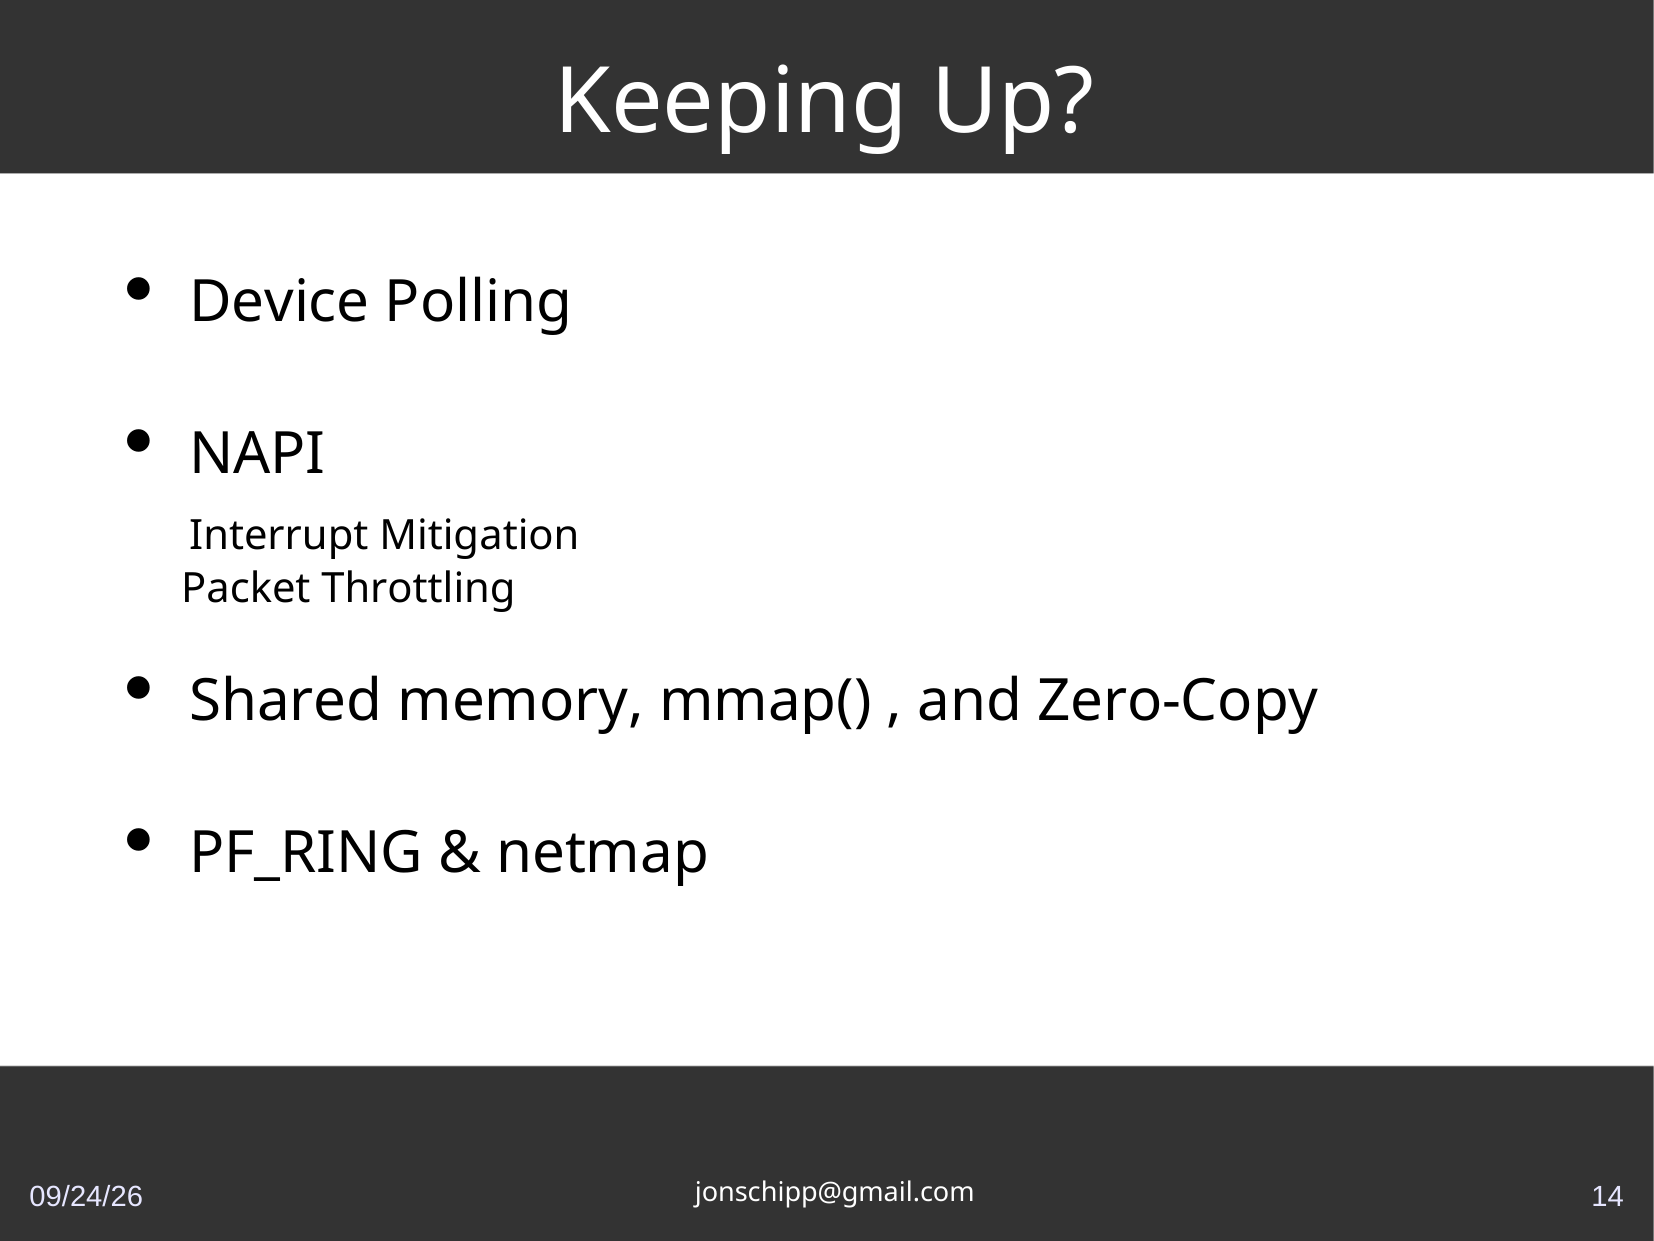

Keeping Up?
 Device Polling
 NAPI
 Interrupt Mitigation
 Packet Throttling
 Shared memory, mmap() , and Zero-Copy
 PF_RING & netmap
jonschipp@gmail.com